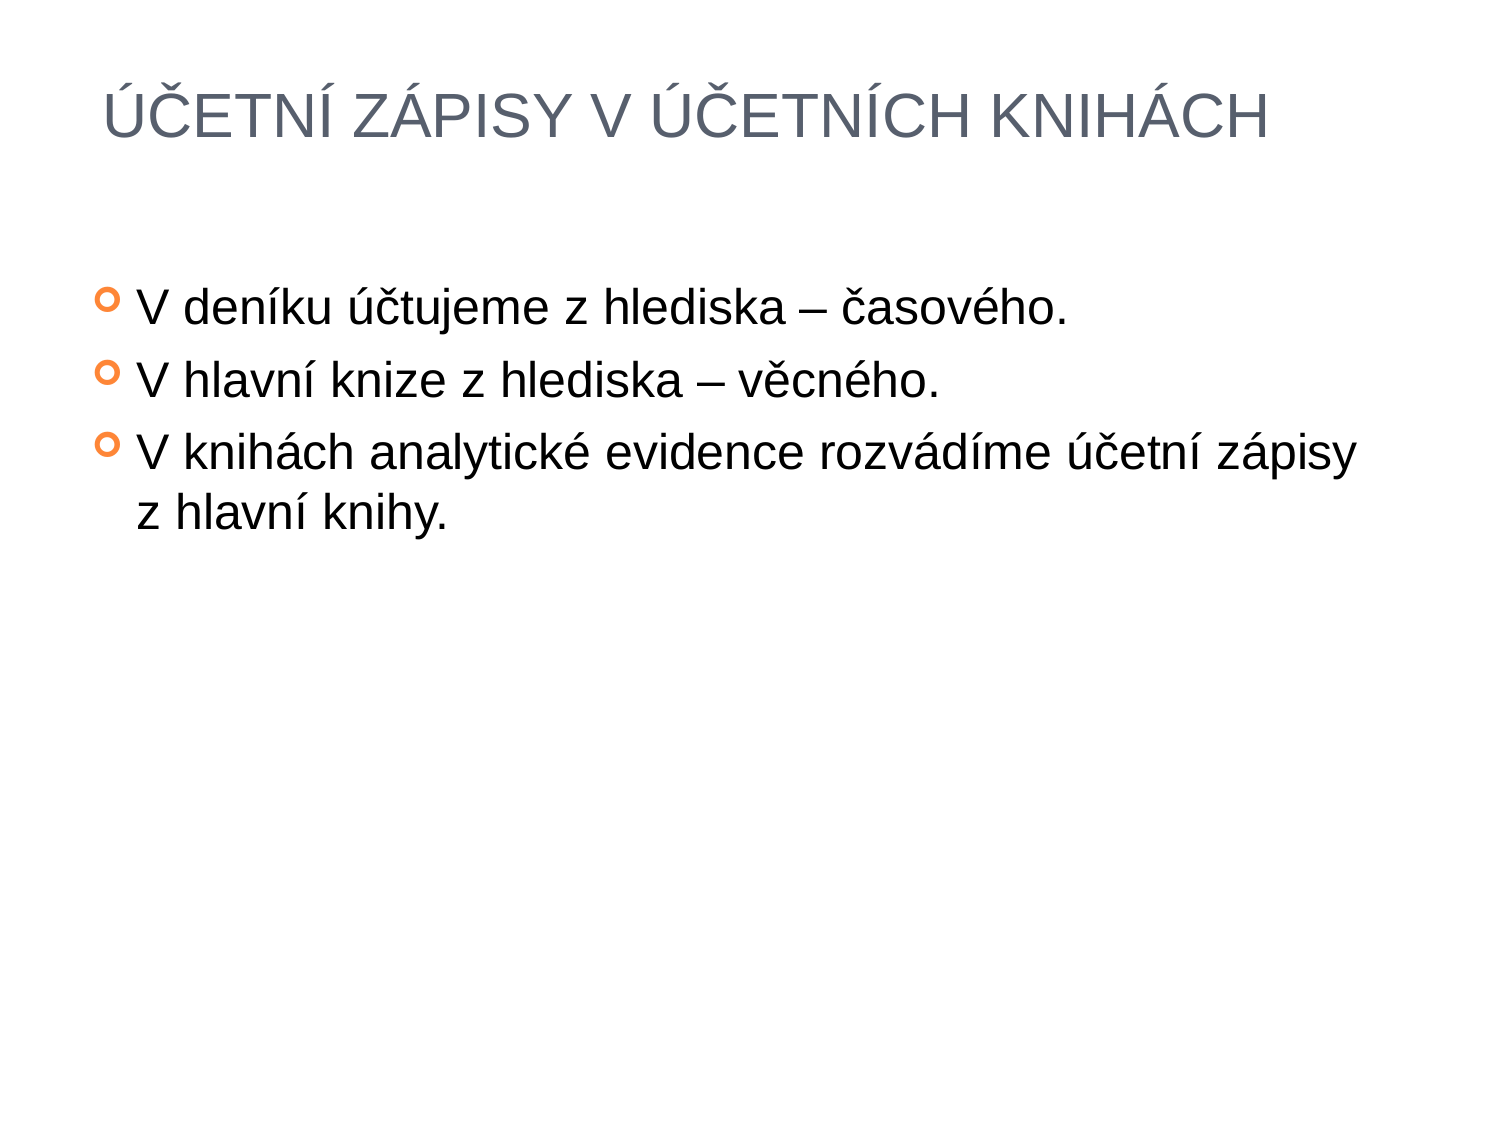

# ÚČETNÍ ZÁPISY V ÚČETNÍCH KNIHÁCH
V deníku účtujeme z hlediska – časového.
V hlavní knize z hlediska – věcného.
V knihách analytické evidence rozvádíme účetní zápisy
z hlavní knihy.